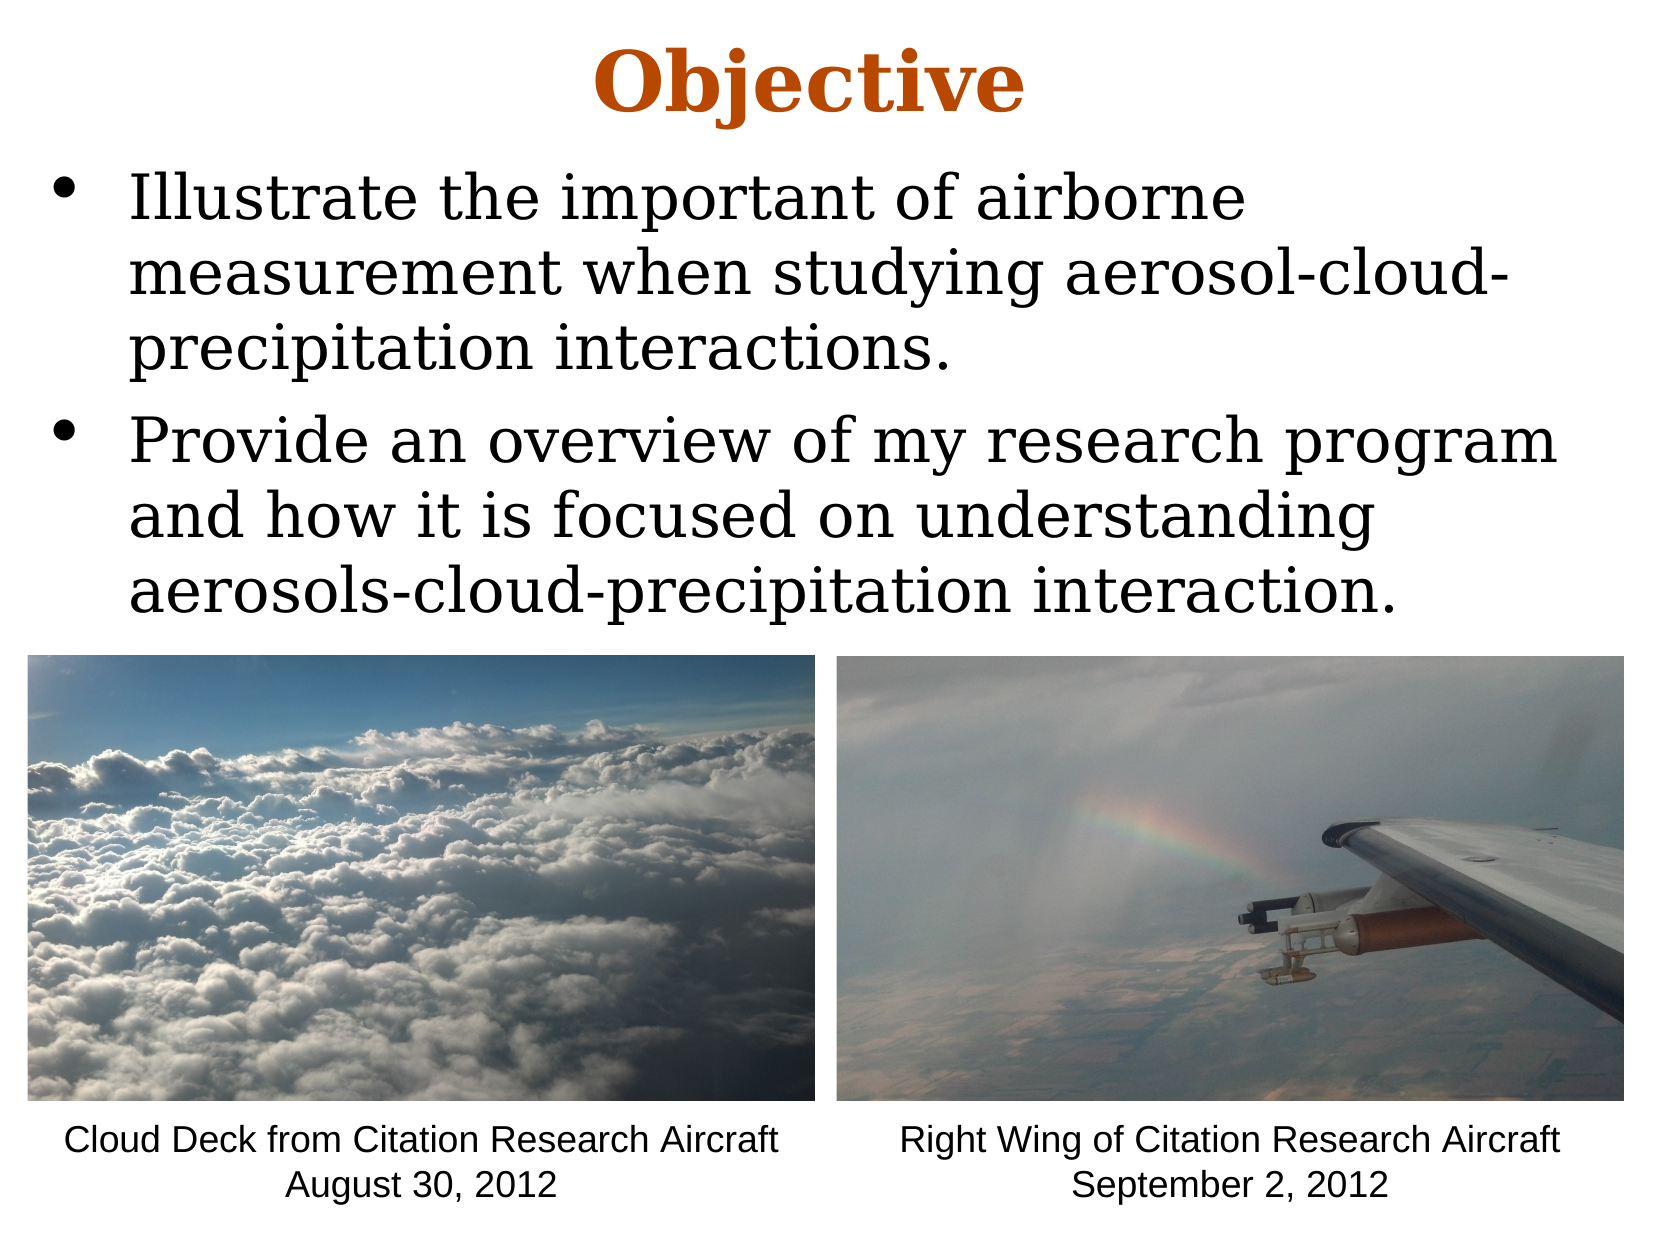

# Objective‏
Illustrate the important of airborne measurement when studying aerosol-cloud-precipitation interactions.
Provide an overview of my research program and how it is focused on understanding aerosols-cloud-precipitation interaction.
Right Wing of Citation Research Aircraft
September 2, 2012
Cloud Deck from Citation Research Aircraft
August 30, 2012